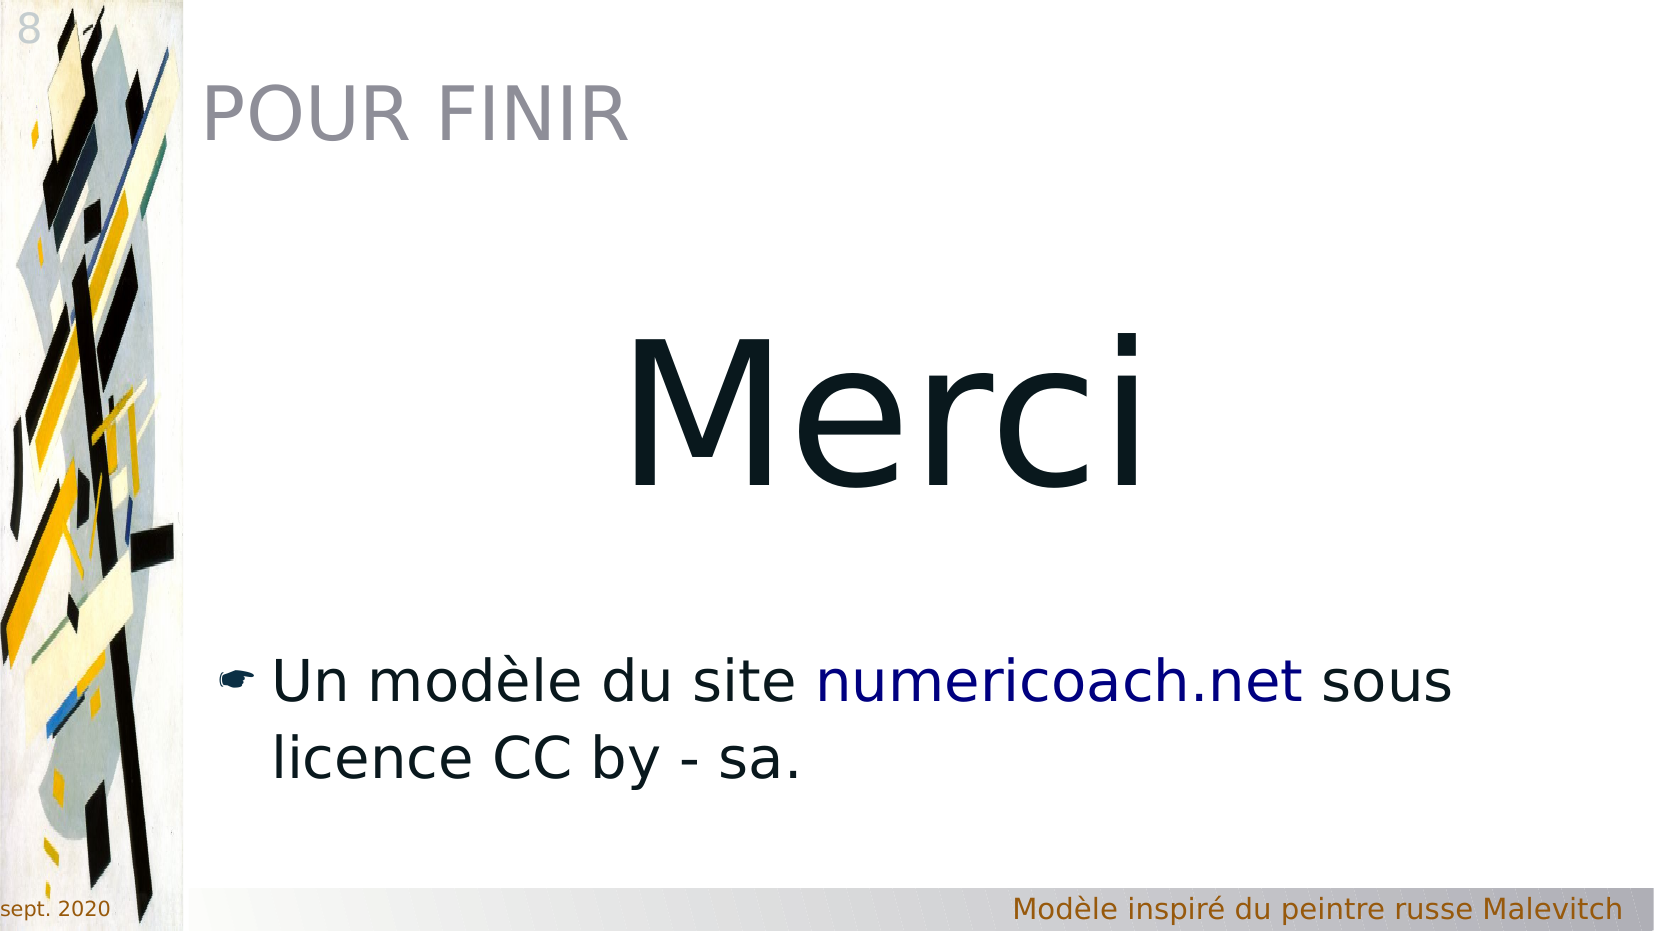

8
# Pour finir
Merci
Un modèle du site numericoach.net sous licence CC by - sa.
sept. 2020
Modèle inspiré du peintre russe Malevitch